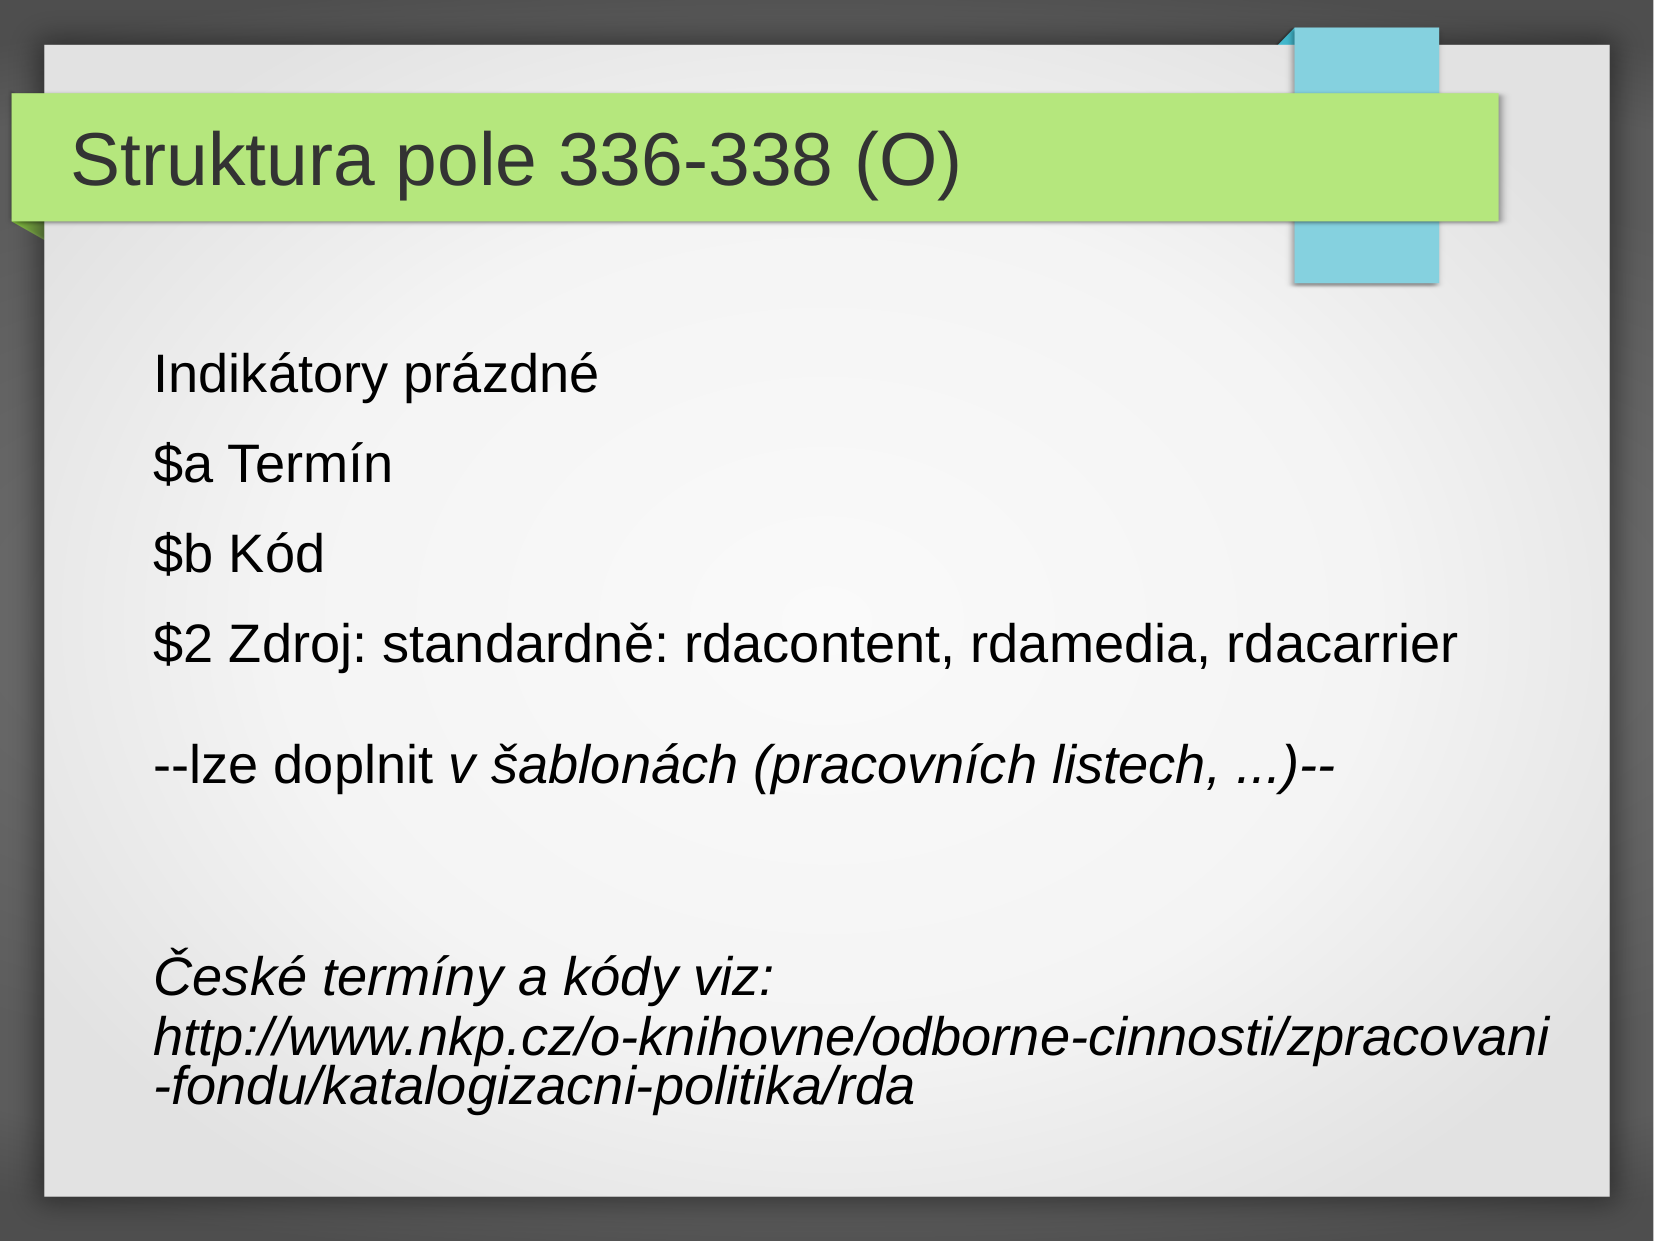

# Struktura pole 336-338 (O)
Indikátory prázdné
$a Termín
$b Kód
$2 Zdroj: standardně: rdacontent, rdamedia, rdacarrier
--lze doplnit v šablonách (pracovních listech, ...)--
České termíny a kódy viz:
http://www.nkp.cz/o-knihovne/odborne-cinnosti/zpracovani-fondu/katalogizacni-politika/rda